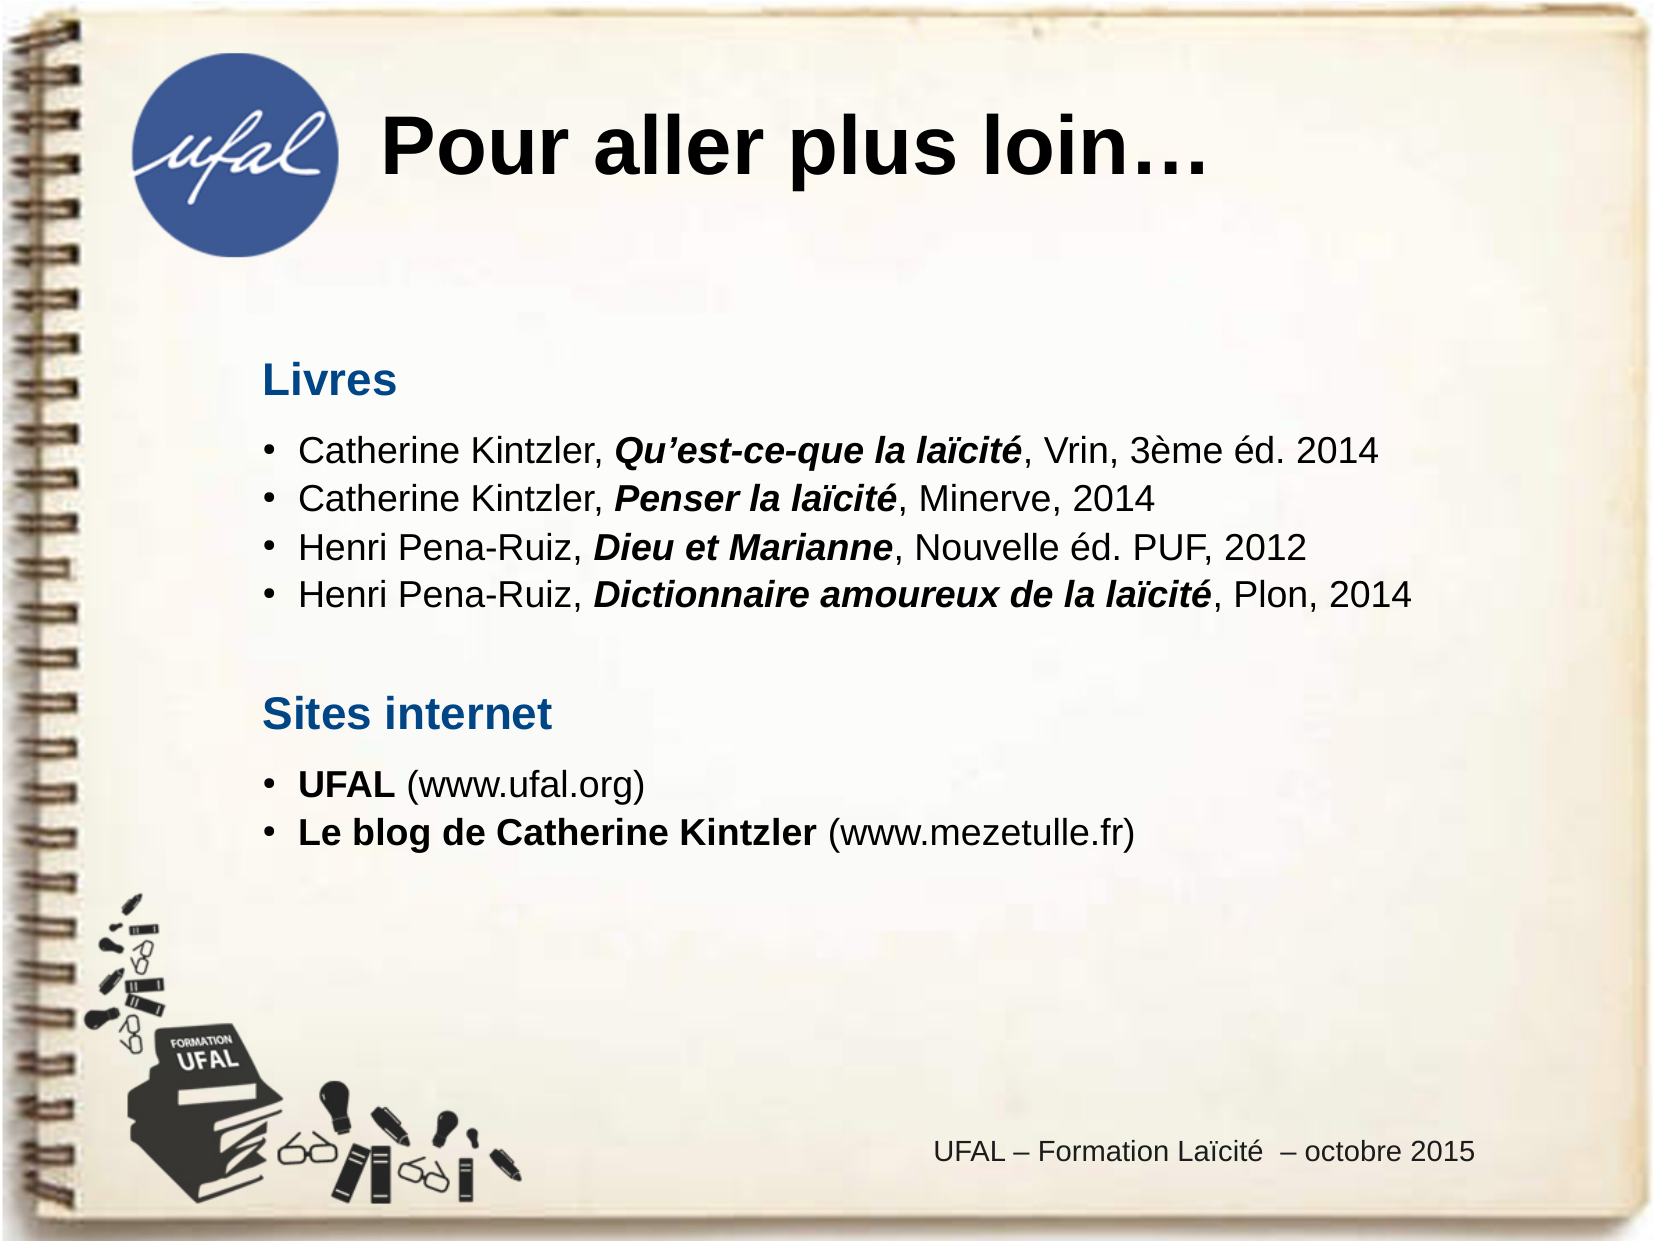

Pour aller plus loin…
Livres
Catherine Kintzler, Qu’est-ce-que la laïcité, Vrin, 3ème éd. 2014
Catherine Kintzler, Penser la laïcité, Minerve, 2014
Henri Pena-Ruiz, Dieu et Marianne, Nouvelle éd. PUF, 2012
Henri Pena-Ruiz, Dictionnaire amoureux de la laïcité, Plon, 2014
Sites internet
UFAL (www.ufal.org)
Le blog de Catherine Kintzler (www.mezetulle.fr)
UFAL – Formation Laïcité – octobre 2015